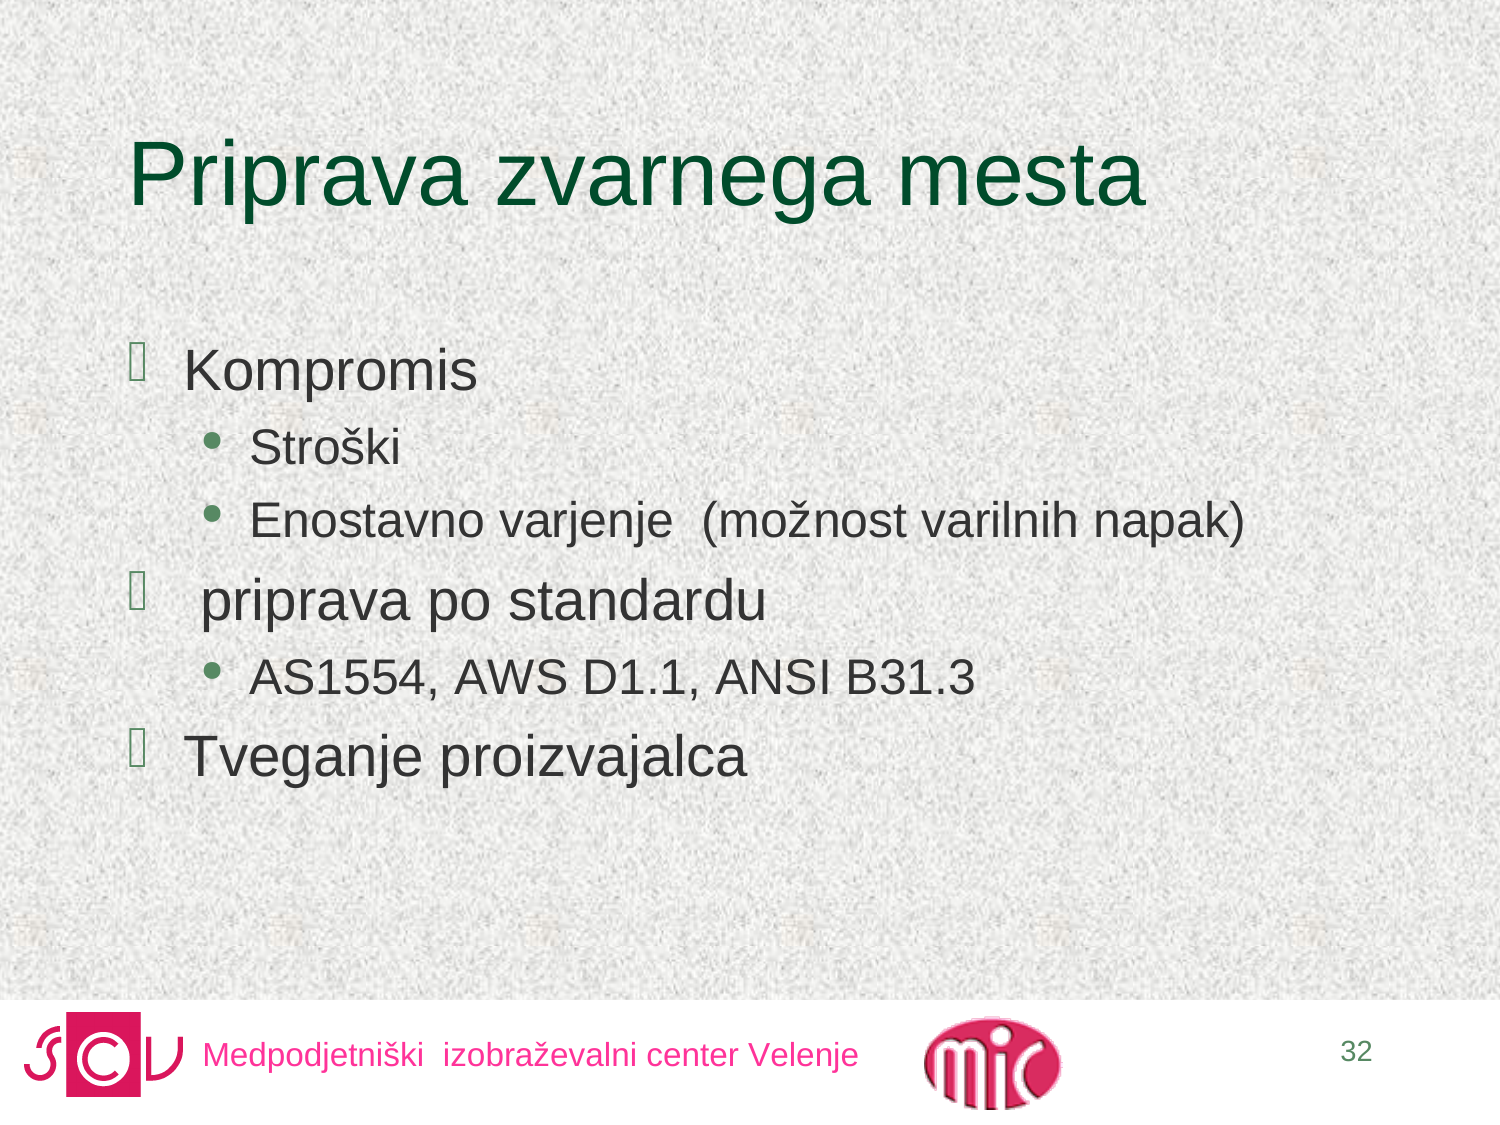

# Priprava zvarnega mesta
Kompromis
Stroški
Enostavno varjenje (možnost varilnih napak)
 priprava po standardu
AS1554, AWS D1.1, ANSI B31.3
Tveganje proizvajalca